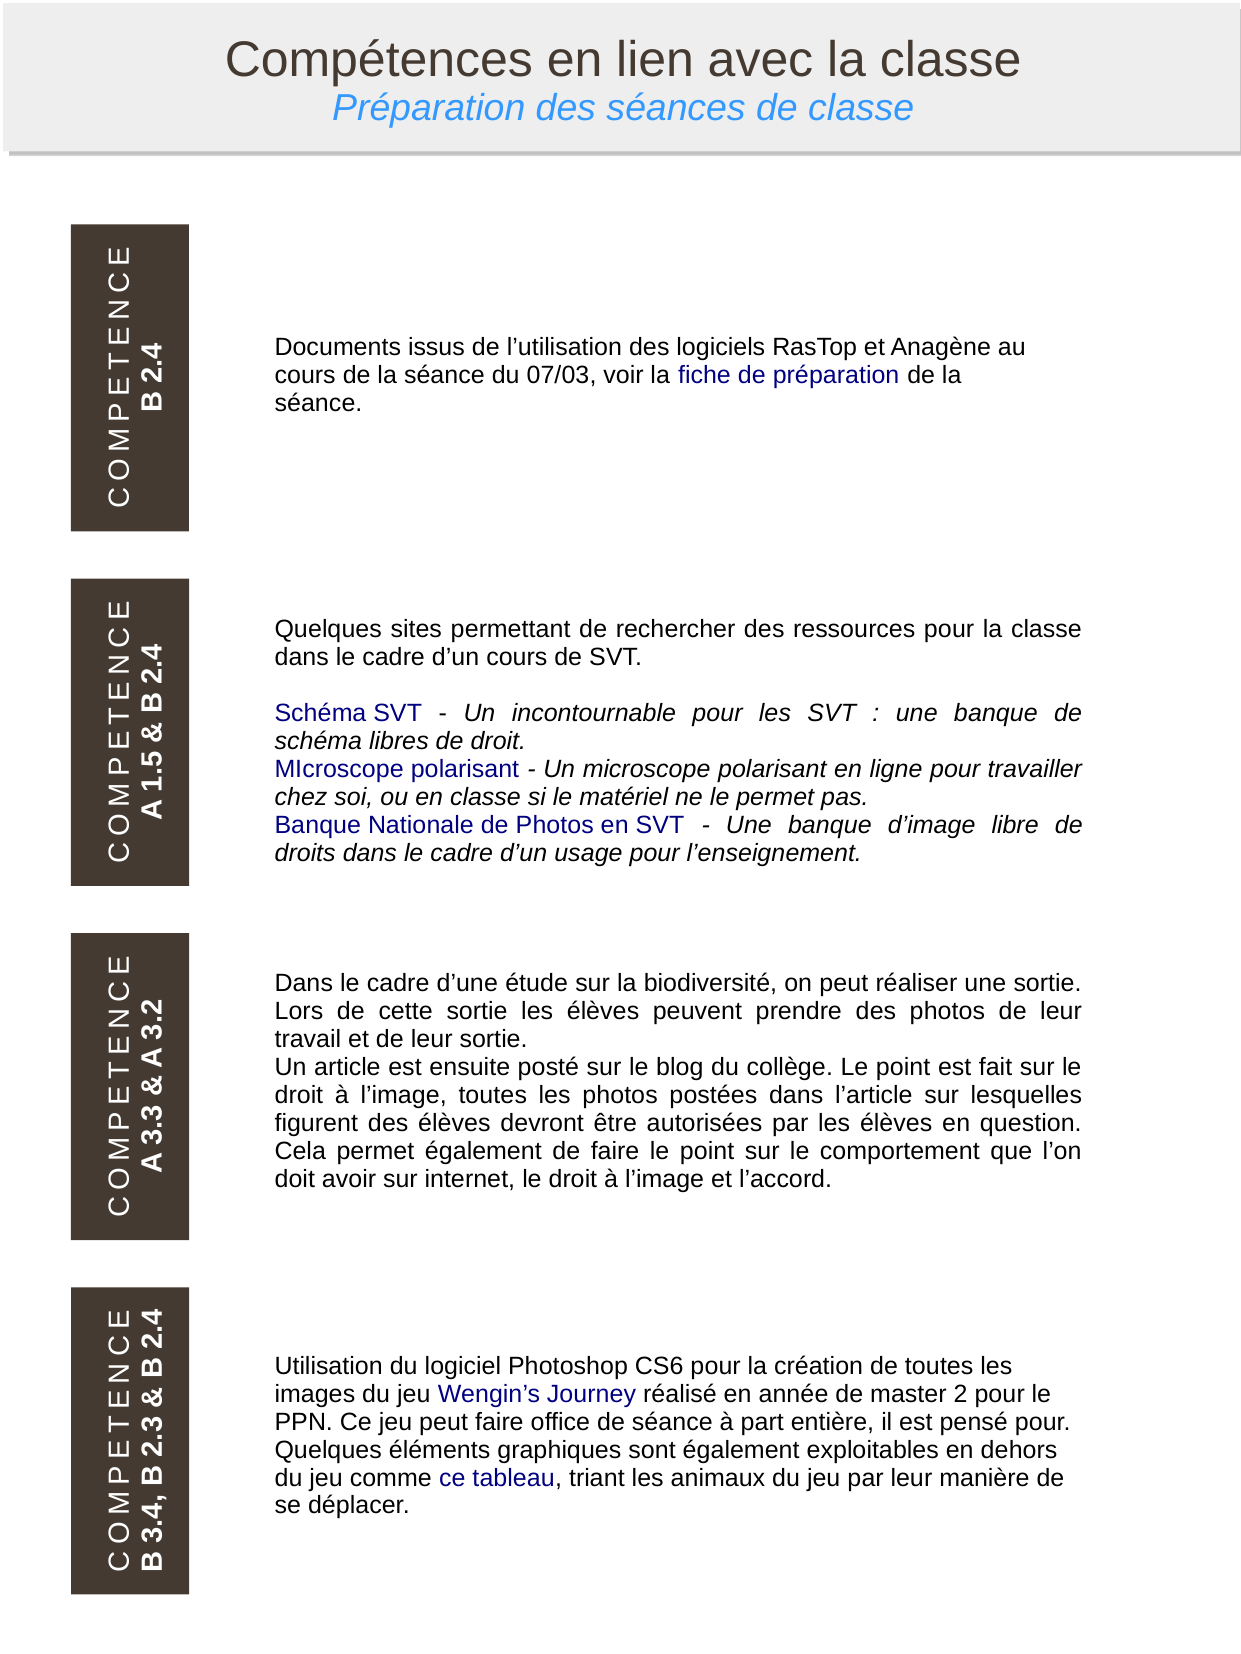

Compétences en lien avec la classe
Préparation des séances de classe
Documents issus de l’utilisation des logiciels RasTop et Anagène au cours de la séance du 07/03, voir la fiche de préparation de la séance.
COMPETENCE
B 2.4
Quelques sites permettant de rechercher des ressources pour la classe dans le cadre d’un cours de SVT.
Schéma SVT - Un incontournable pour les SVT : une banque de schéma libres de droit.
MIcroscope polarisant - Un microscope polarisant en ligne pour travailler chez soi, ou en classe si le matériel ne le permet pas.
Banque Nationale de Photos en SVT - Une banque d’image libre de droits dans le cadre d’un usage pour l’enseignement.
COMPETENCE
A 1.5 & B 2.4
Dans le cadre d’une étude sur la biodiversité, on peut réaliser une sortie. Lors de cette sortie les élèves peuvent prendre des photos de leur travail et de leur sortie.
Un article est ensuite posté sur le blog du collège. Le point est fait sur le droit à l’image, toutes les photos postées dans l’article sur lesquelles figurent des élèves devront être autorisées par les élèves en question.
Cela permet également de faire le point sur le comportement que l’on doit avoir sur internet, le droit à l’image et l’accord.
COMPETENCE
A 3.3 & A 3.2
Utilisation du logiciel Photoshop CS6 pour la création de toutes les images du jeu Wengin’s Journey réalisé en année de master 2 pour le PPN. Ce jeu peut faire office de séance à part entière, il est pensé pour.
Quelques éléments graphiques sont également exploitables en dehors du jeu comme ce tableau, triant les animaux du jeu par leur manière de se déplacer.
COMPETENCE
B 3.4, B 2.3 & B 2.4